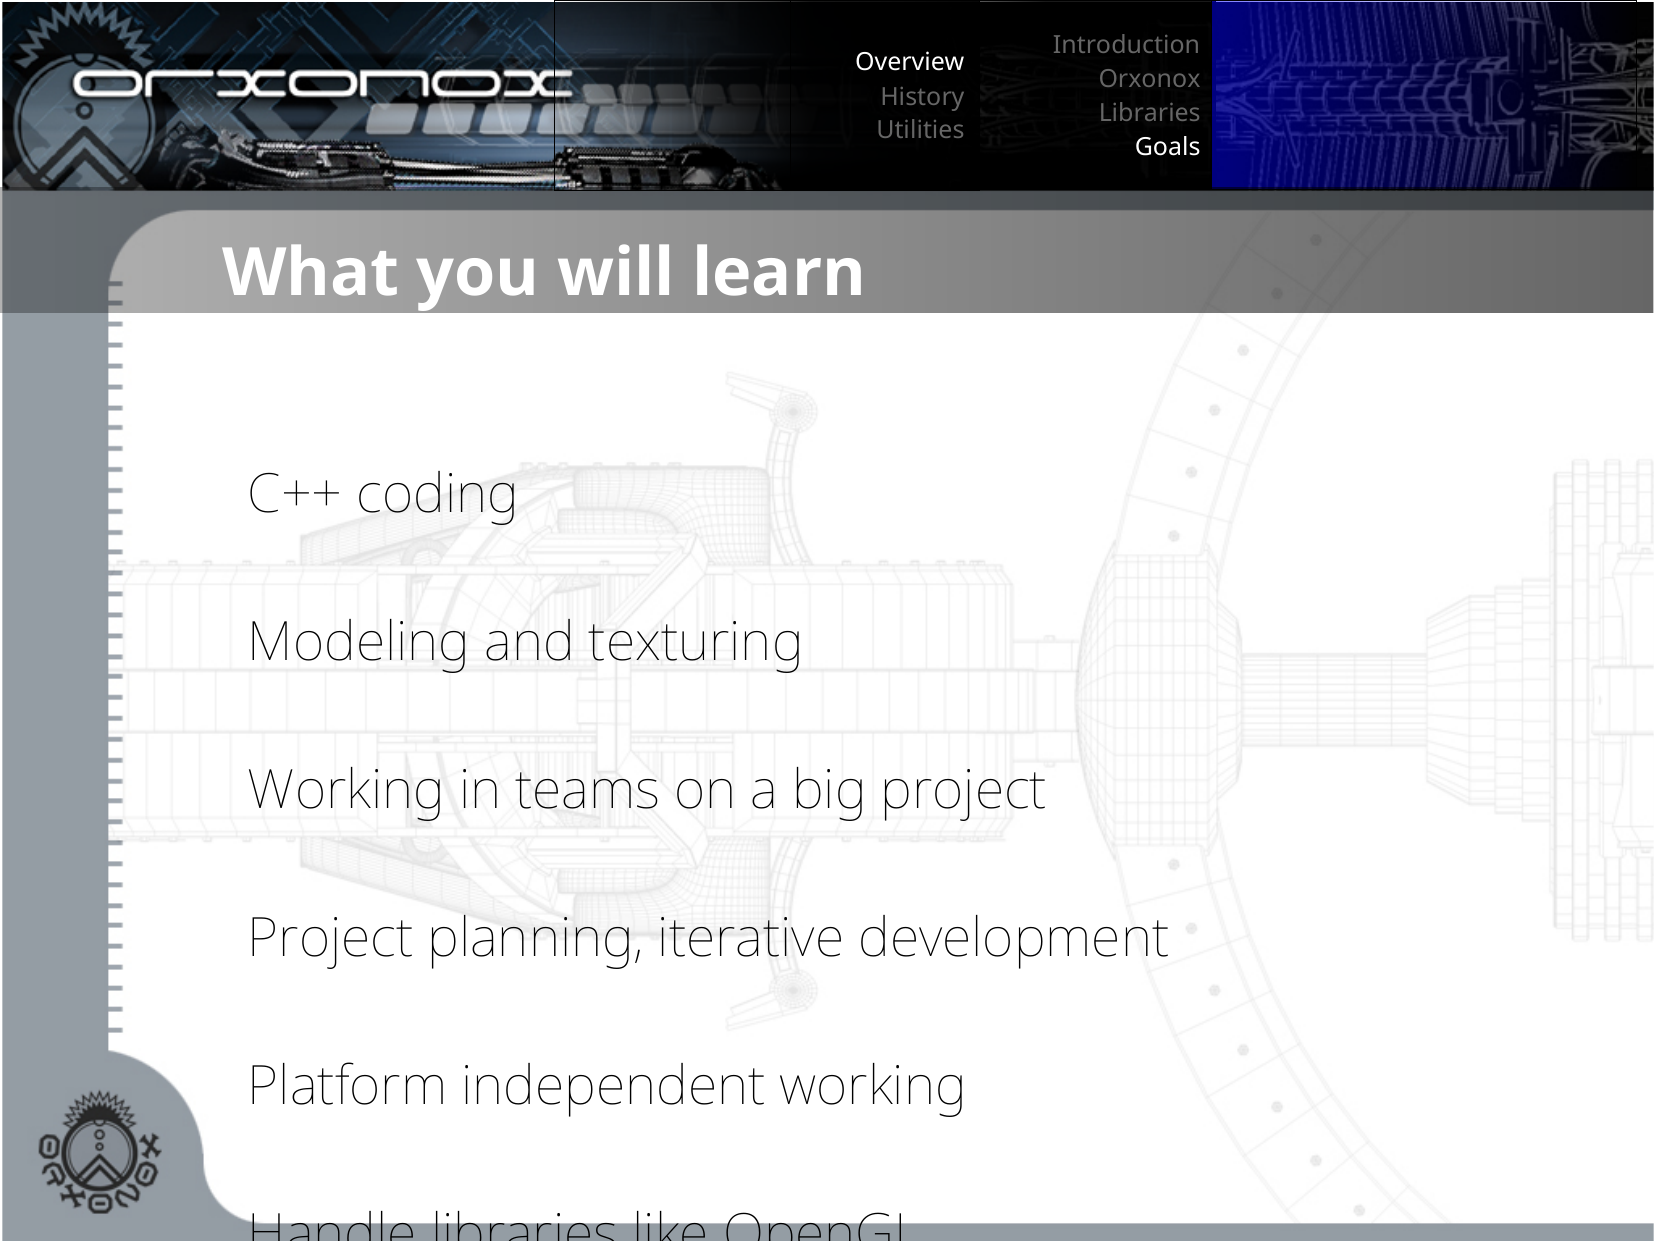

Introduction
Orxonox
Libraries
Goals
Overview
History
Utilities
What you will learn
 C++ coding
 Modeling and texturing
 Working in teams on a big project
 Project planning, iterative development
 Platform independent working
 Handle libraries like OpenGL